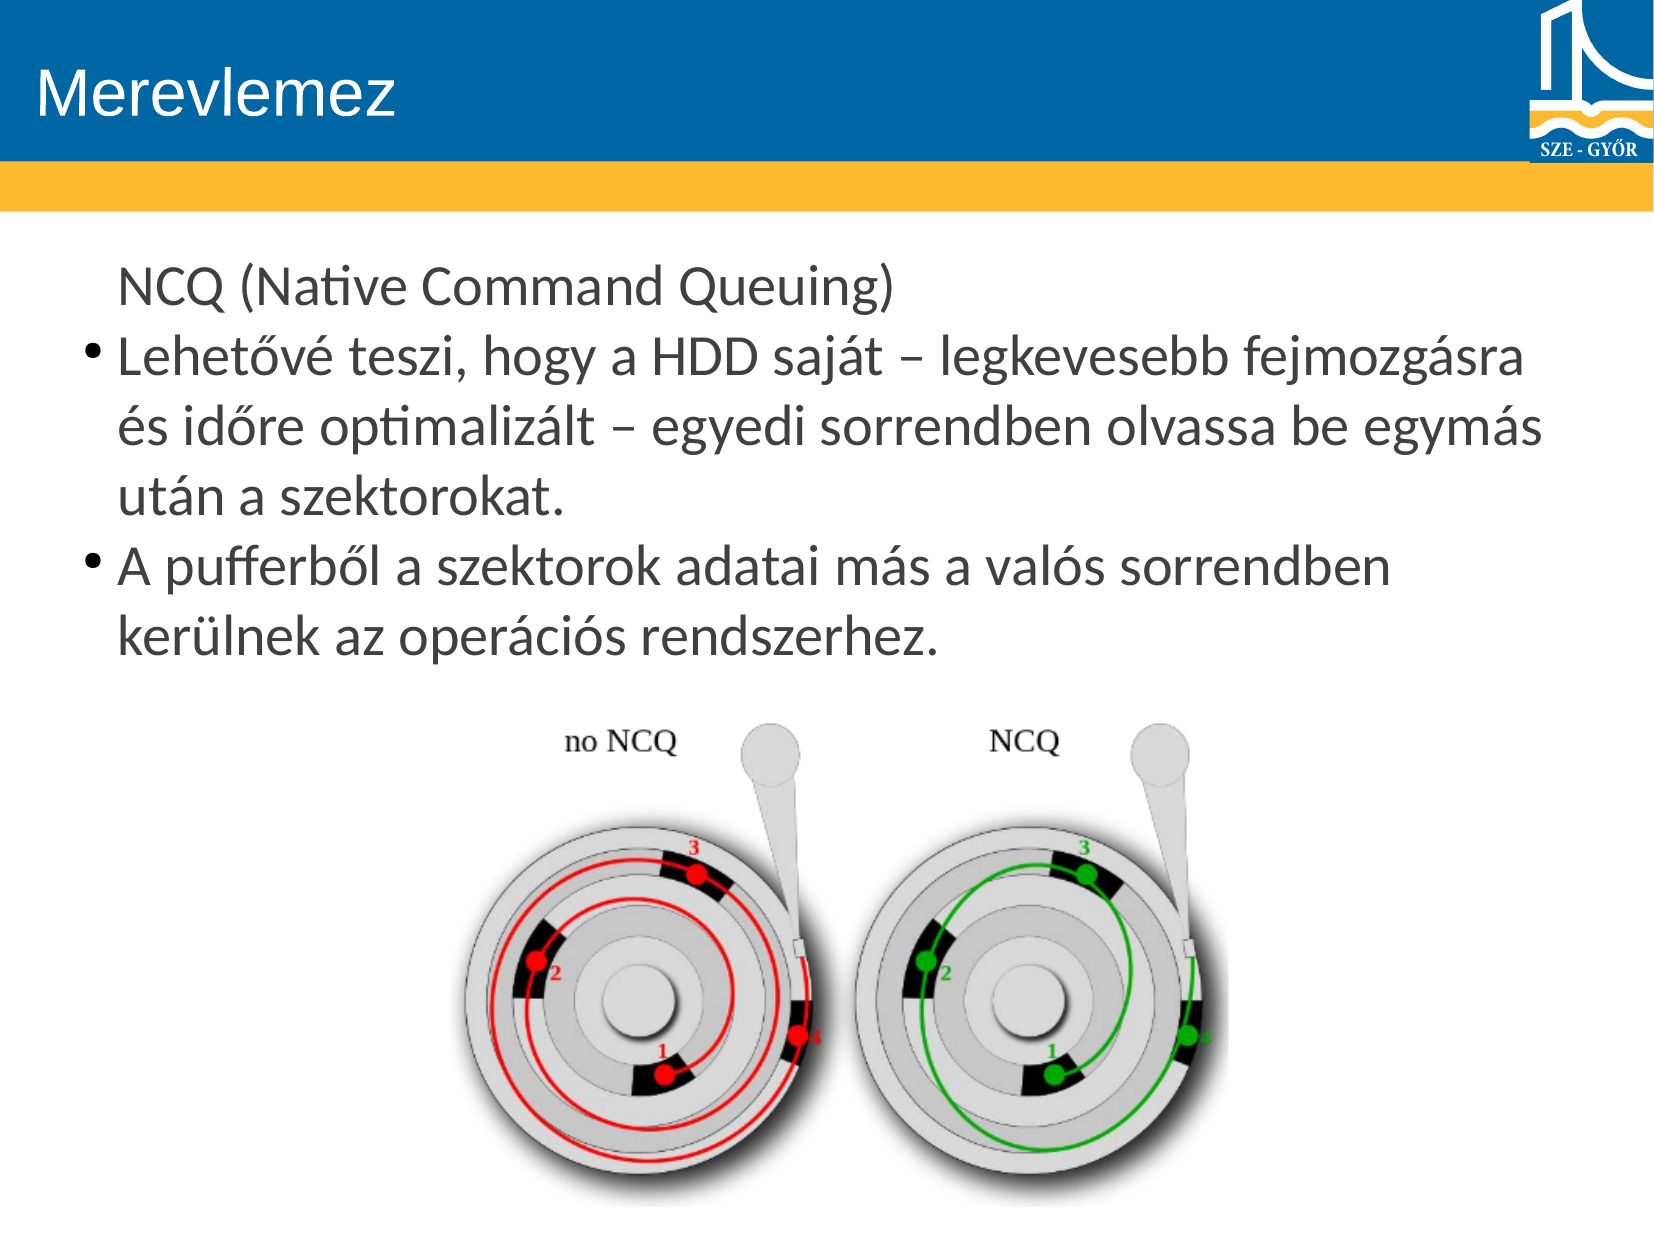

Merevlemez
NCQ (Native Command Queuing)
Lehetővé teszi, hogy a HDD saját – legkevesebb fejmozgásra és időre optimalizált – egyedi sorrendben olvassa be egymás után a szektorokat.
A pufferből a szektorok adatai más a valós sorrendben kerülnek az operációs rendszerhez.